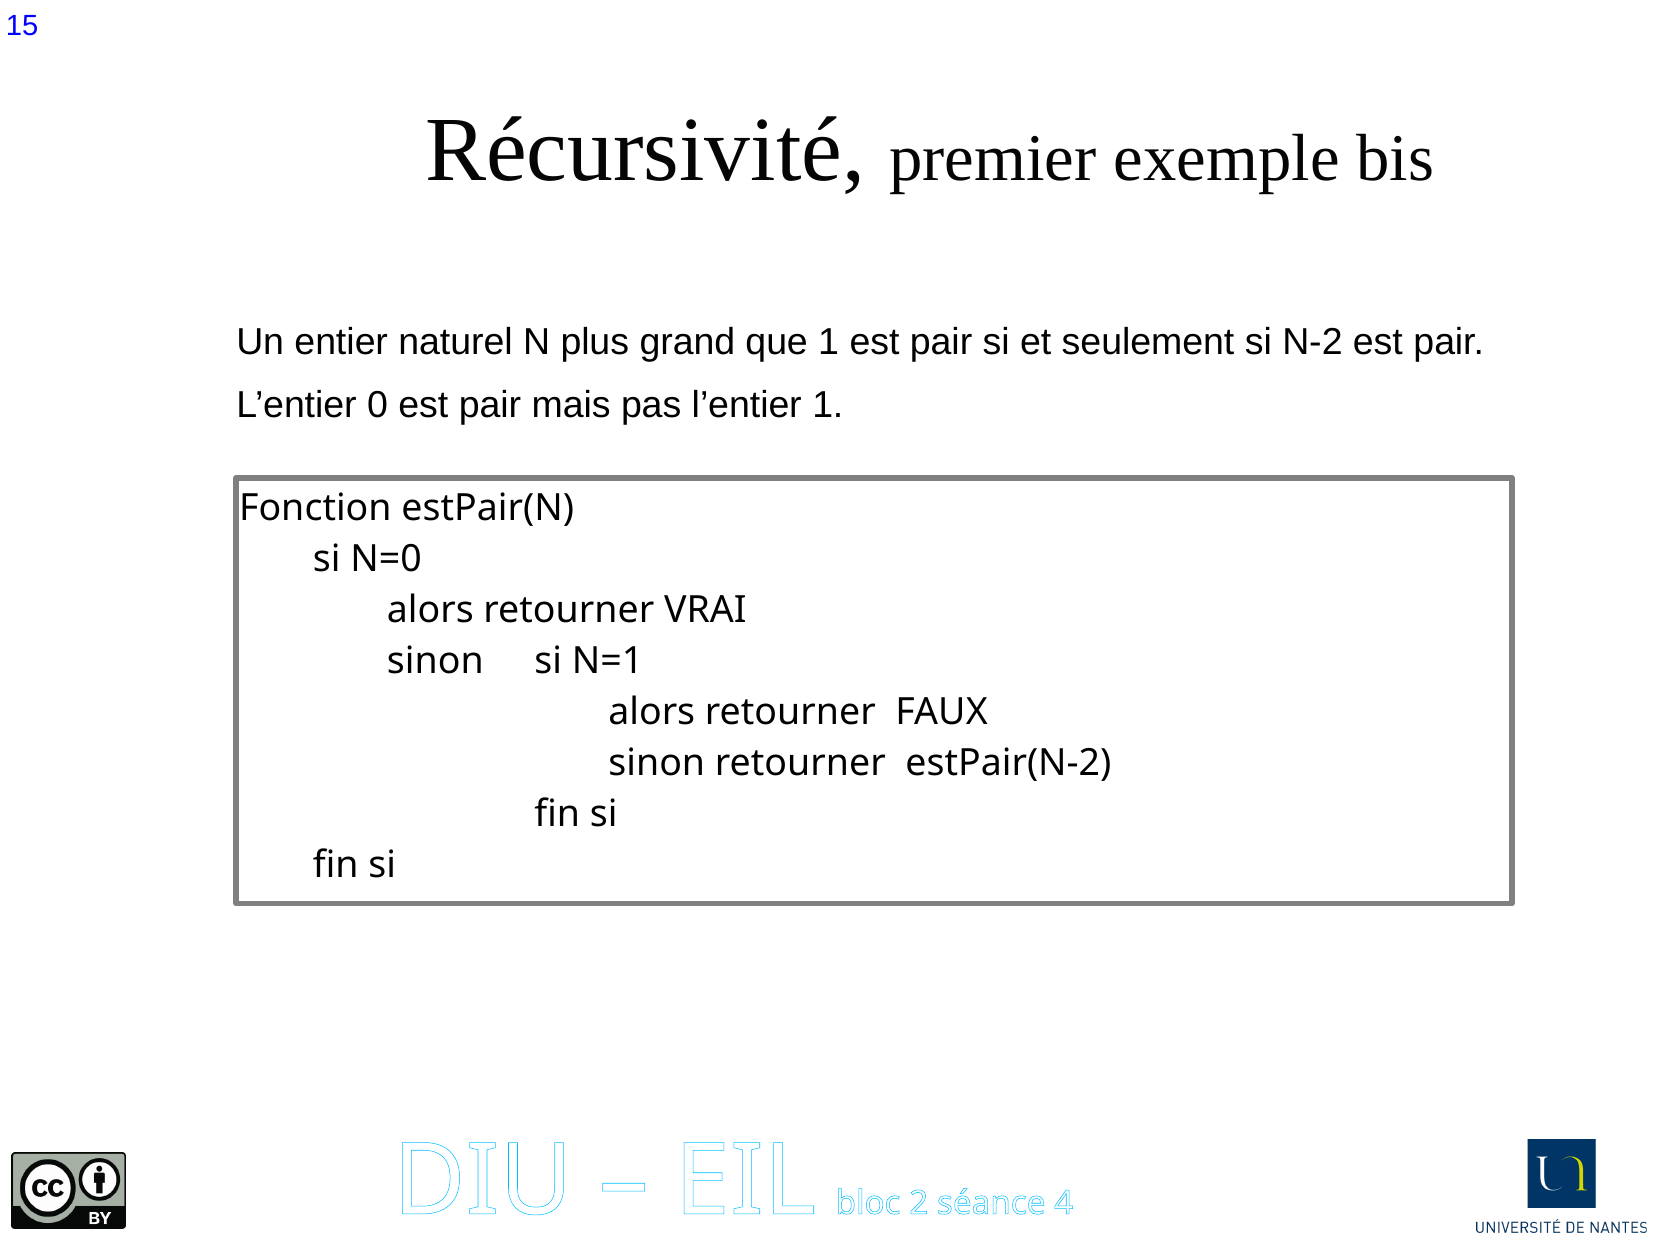

15
# Récursivité, premier exemple bis
Un entier naturel N plus grand que 1 est pair si et seulement si N-2 est pair.
L’entier 0 est pair mais pas l’entier 1.
Fonction estPair(N)
	si N=0
		alors retourner VRAI
		sinon	si N=1
					alors retourner FAUX
					sinon retourner estPair(N-2)
				fin si
	fin si